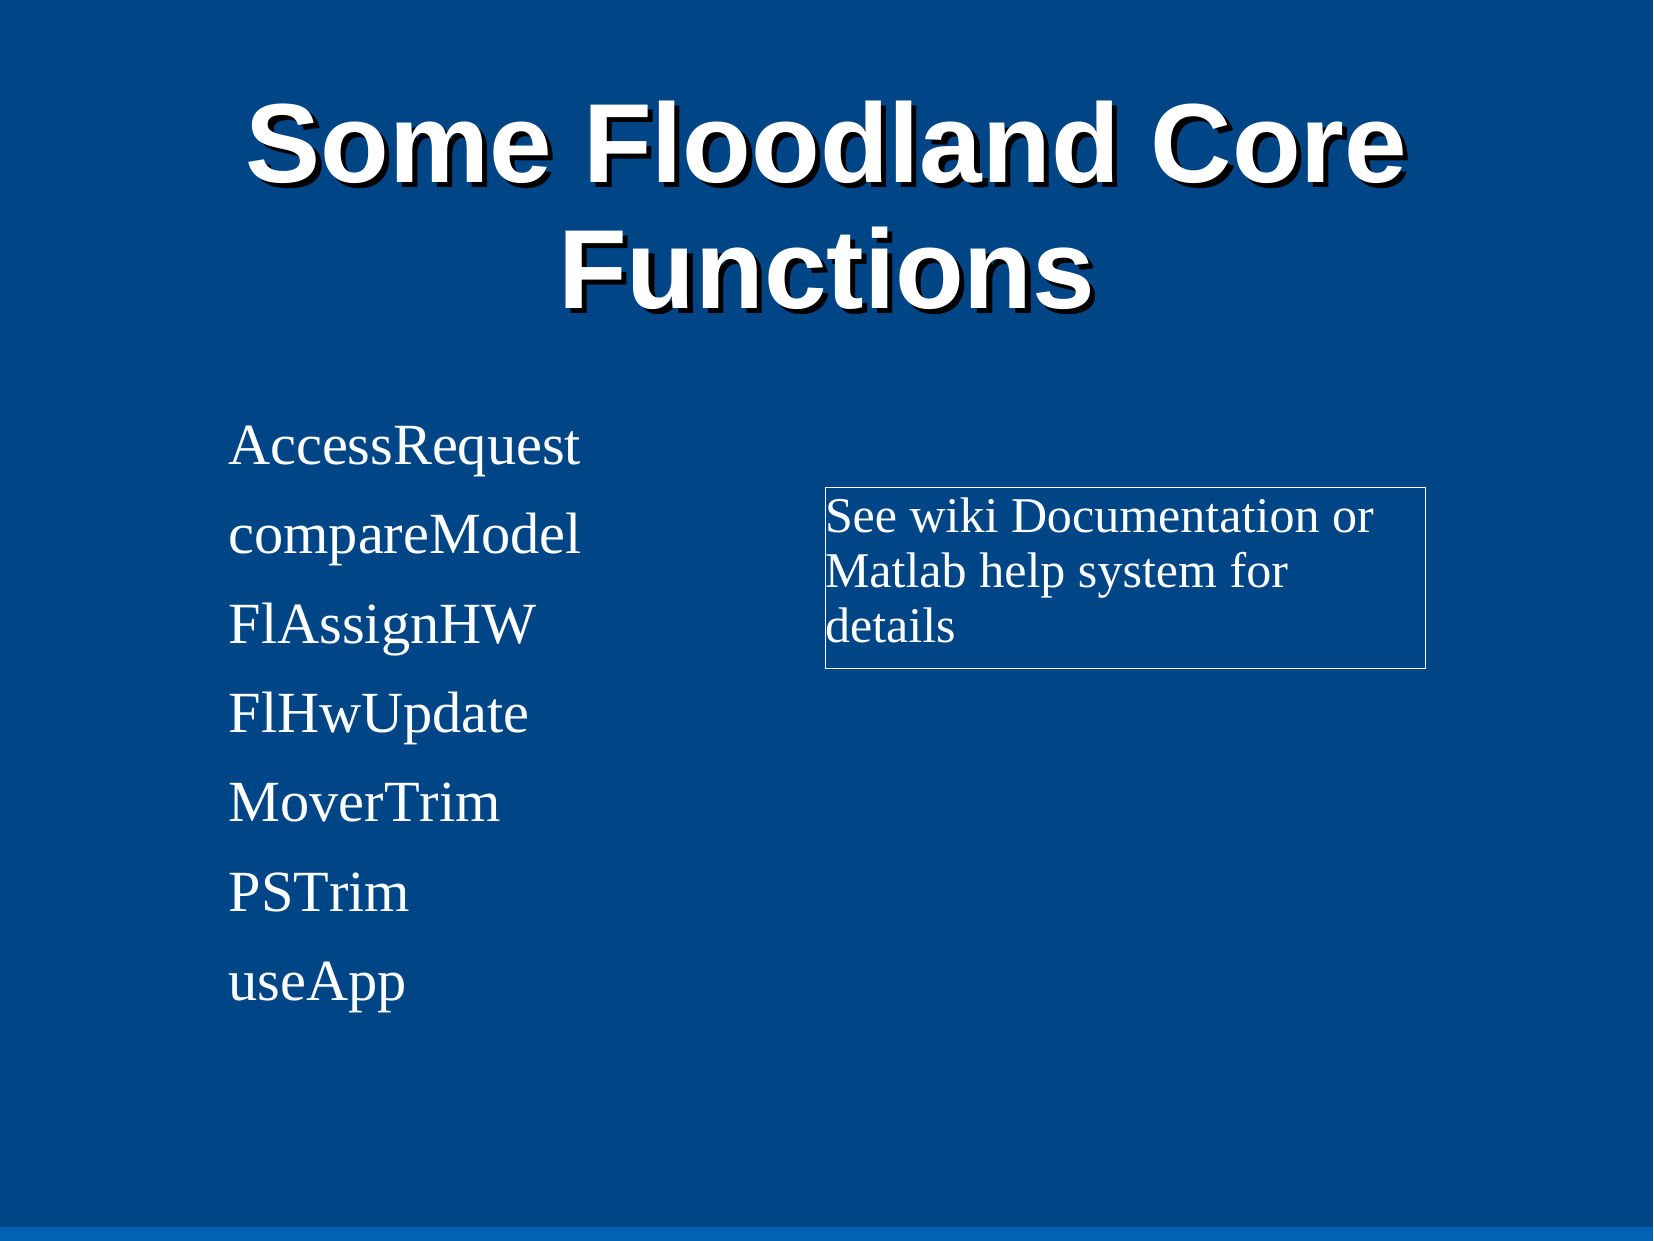

# Some Floodland Core Functions
 AccessRequest
 compareModel
 FlAssignHW
 FlHwUpdate
 MoverTrim
 PSTrim
 useApp
See wiki Documentation or Matlab help system for details